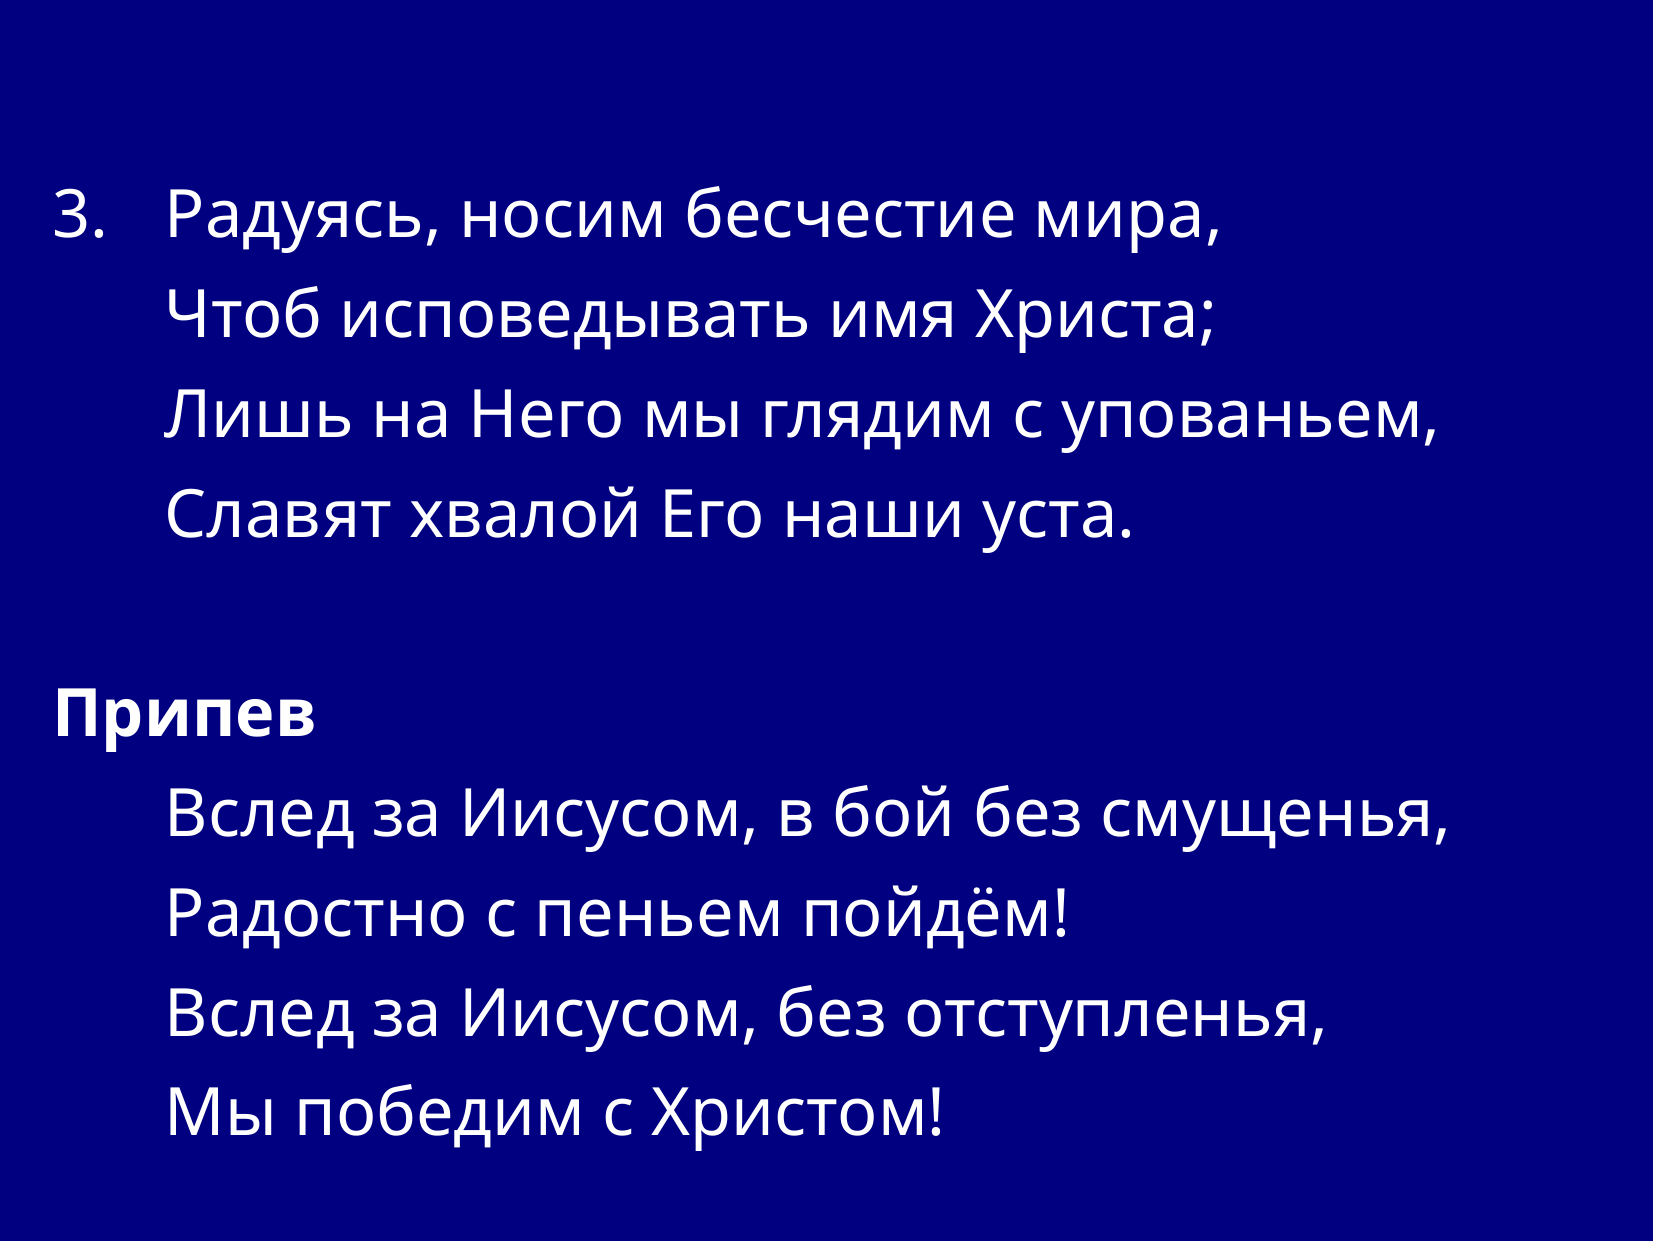

3.	Радуясь, носим бесчестие мира,
	Чтоб исповедывать имя Христа;
	Лишь на Него мы глядим с упованьем,
	Славят хвалой Его наши уста.
Припев
	Вслед за Иисусом, в бой без смущенья,
	Радостно с пеньем пойдём!
	Вслед за Иисусом, без отступленья,
	Мы победим с Христом!